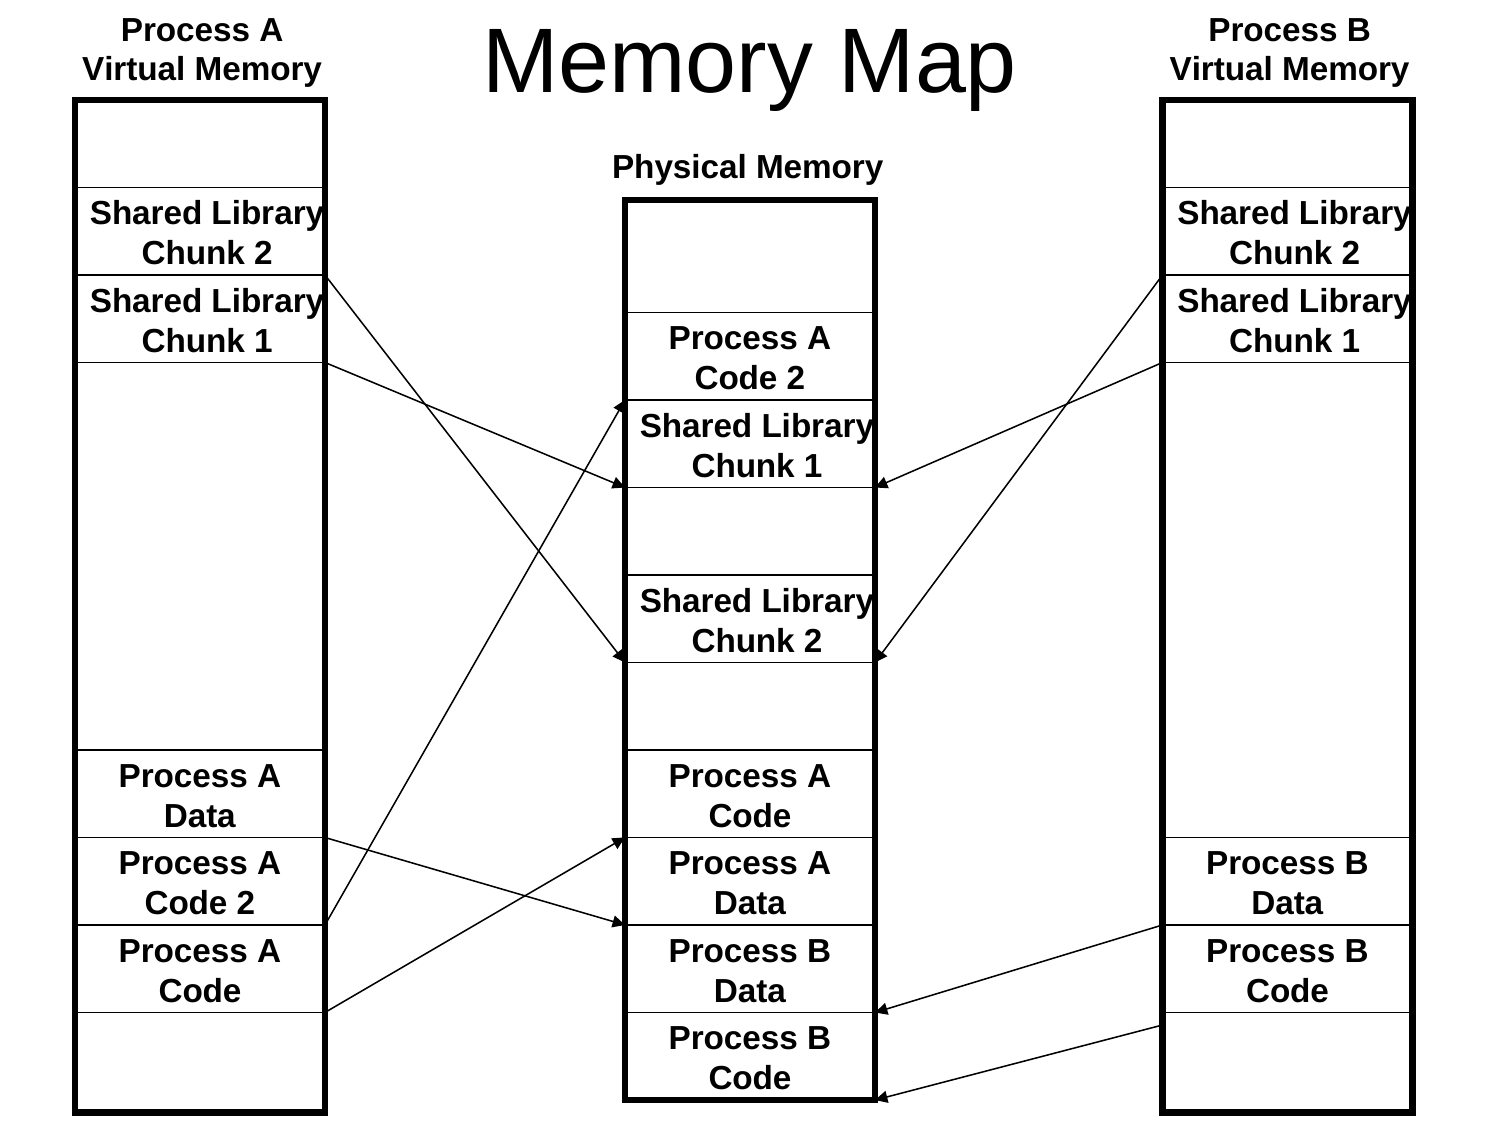

Process A
Virtual Memory
Process B
Virtual Memory
# Memory Map
Physical Memory
Shared Library
Chunk 2
Shared Library
Chunk 2
Shared Library
Chunk 1
Shared Library
Chunk 1
Process A
Code 2
Shared Library
Chunk 1
Shared Library
Chunk 2
Process A
Data
Process A
Code
Process A
Code 2
Process A
Data
Process B
Data
Process A
Code
Process B
Data
Process B
Code
Process B
Code